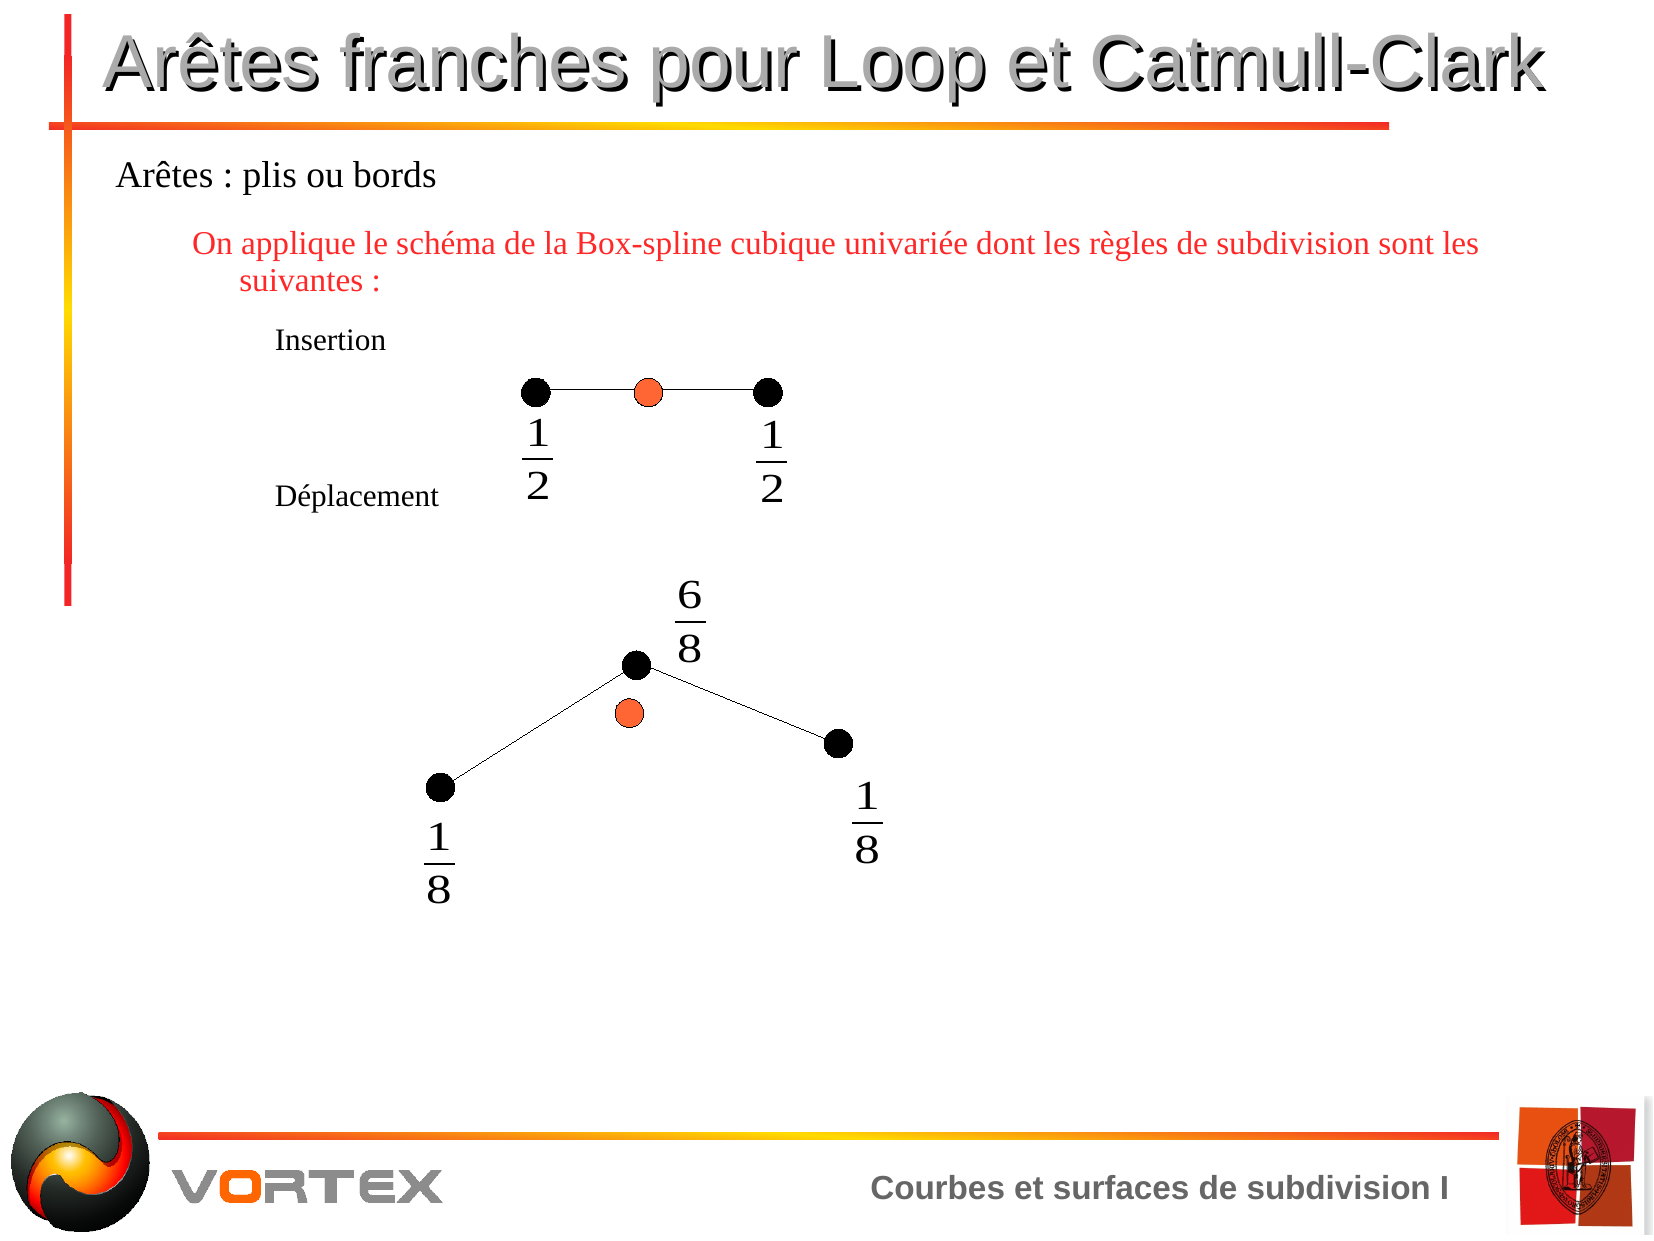

# Arêtes franches pour Loop et Catmull-Clark
Arêtes : plis ou bords
On applique le schéma de la Box-spline cubique univariée dont les règles de subdivision sont les suivantes :
Insertion
Déplacement
c
c
c